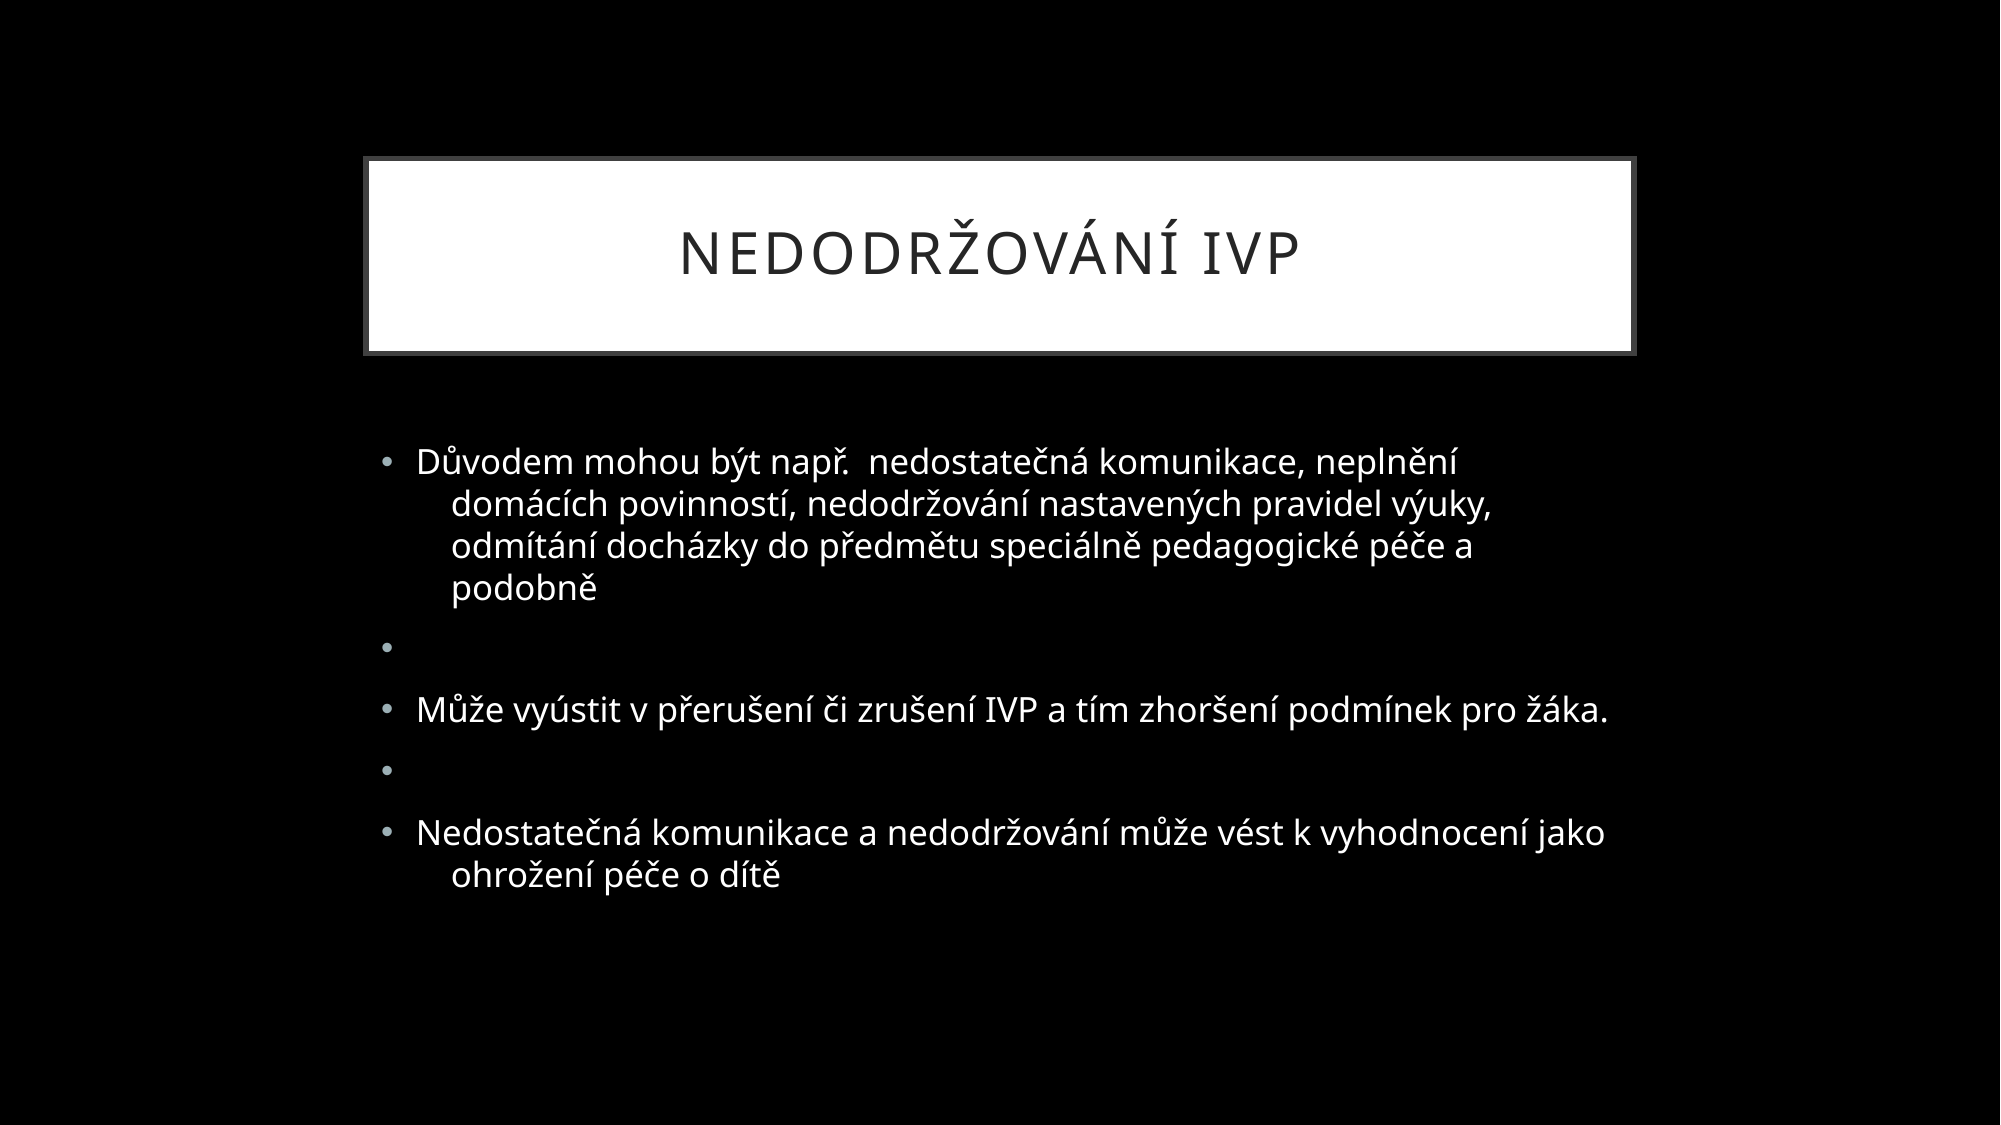

# nedodržování IVP
Důvodem mohou být např. nedostatečná komunikace, neplnění domácích povinností, nedodržování nastavených pravidel výuky, odmítání docházky do předmětu speciálně pedagogické péče a podobně
Může vyústit v přerušení či zrušení IVP a tím zhoršení podmínek pro žáka.
Nedostatečná komunikace a nedodržování může vést k vyhodnocení jako ohrožení péče o dítě